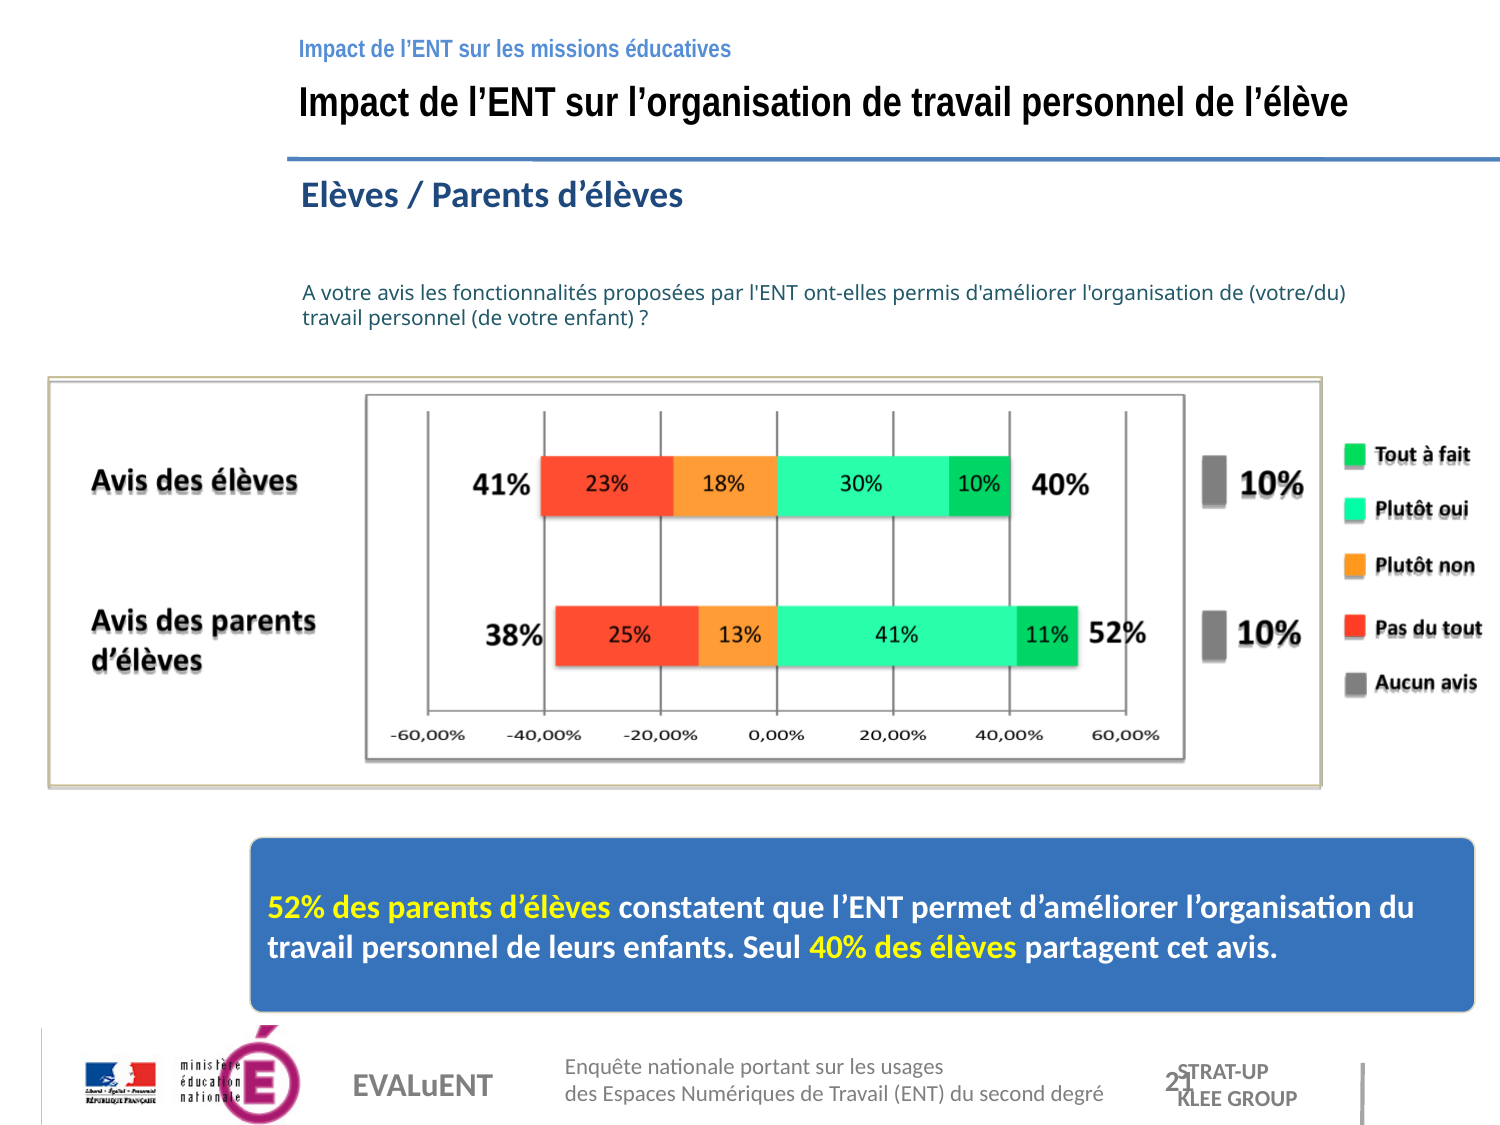

Impact de l’ENT sur les missions éducatives
Impact de l’ENT sur l’organisation de travail personnel de l’élève
Elèves / Parents d’élèves
A votre avis les fonctionnalités proposées par l'ENT ont-elles permis d'améliorer l'organisation de (votre/du) travail personnel (de votre enfant) ?
52% des parents d’élèves constatent que l’ENT permet d’améliorer l’organisation du travail personnel de leurs enfants. Seul 40% des élèves partagent cet avis.